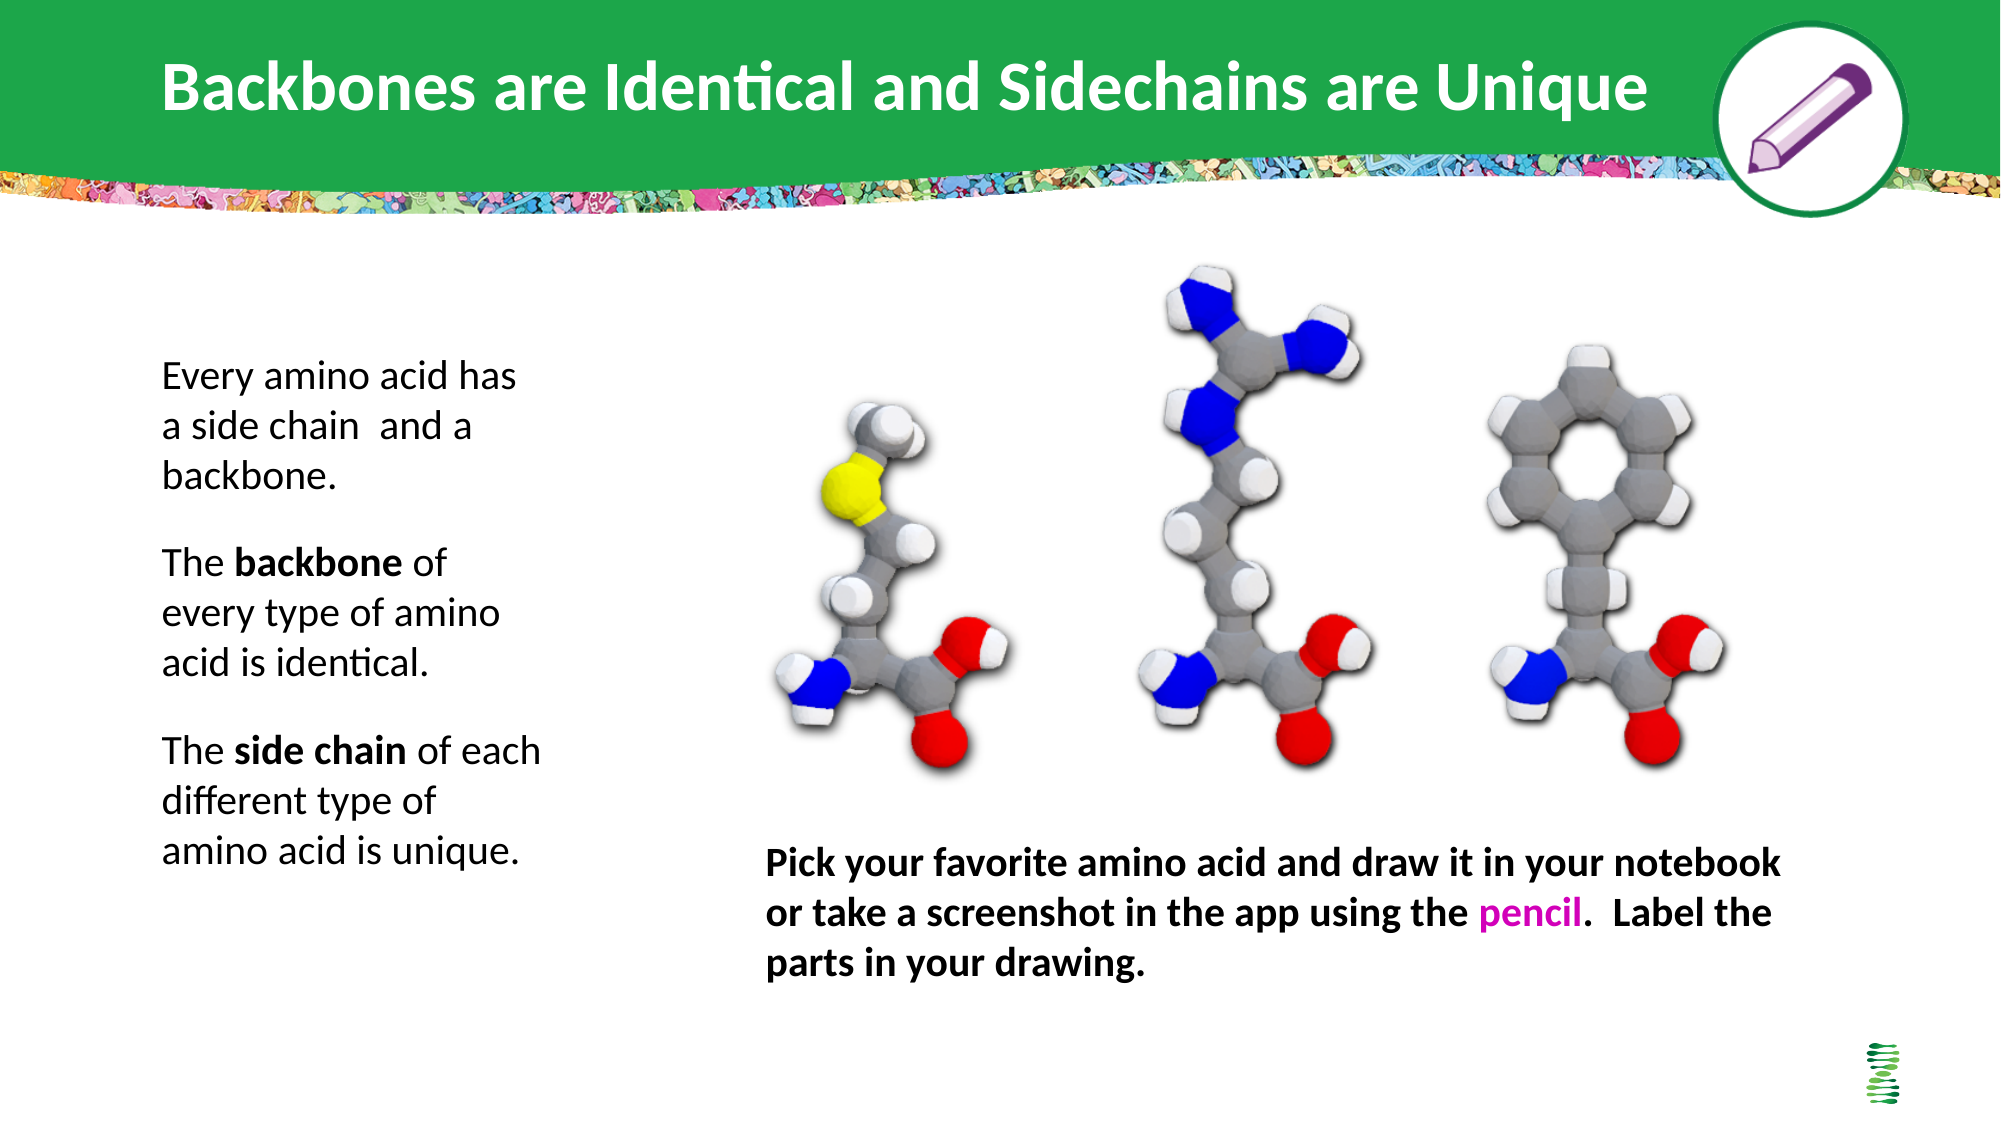

Backbones are Identical and Sidechains are Unique
Every amino acid has a side chain  and a backbone.
The backbone of every type of amino acid is identical.
The side chain of each different type of amino acid is unique.
Pick your favorite amino acid and draw it in your notebook or take a screenshot in the app using the pencil. Label the parts in your drawing.